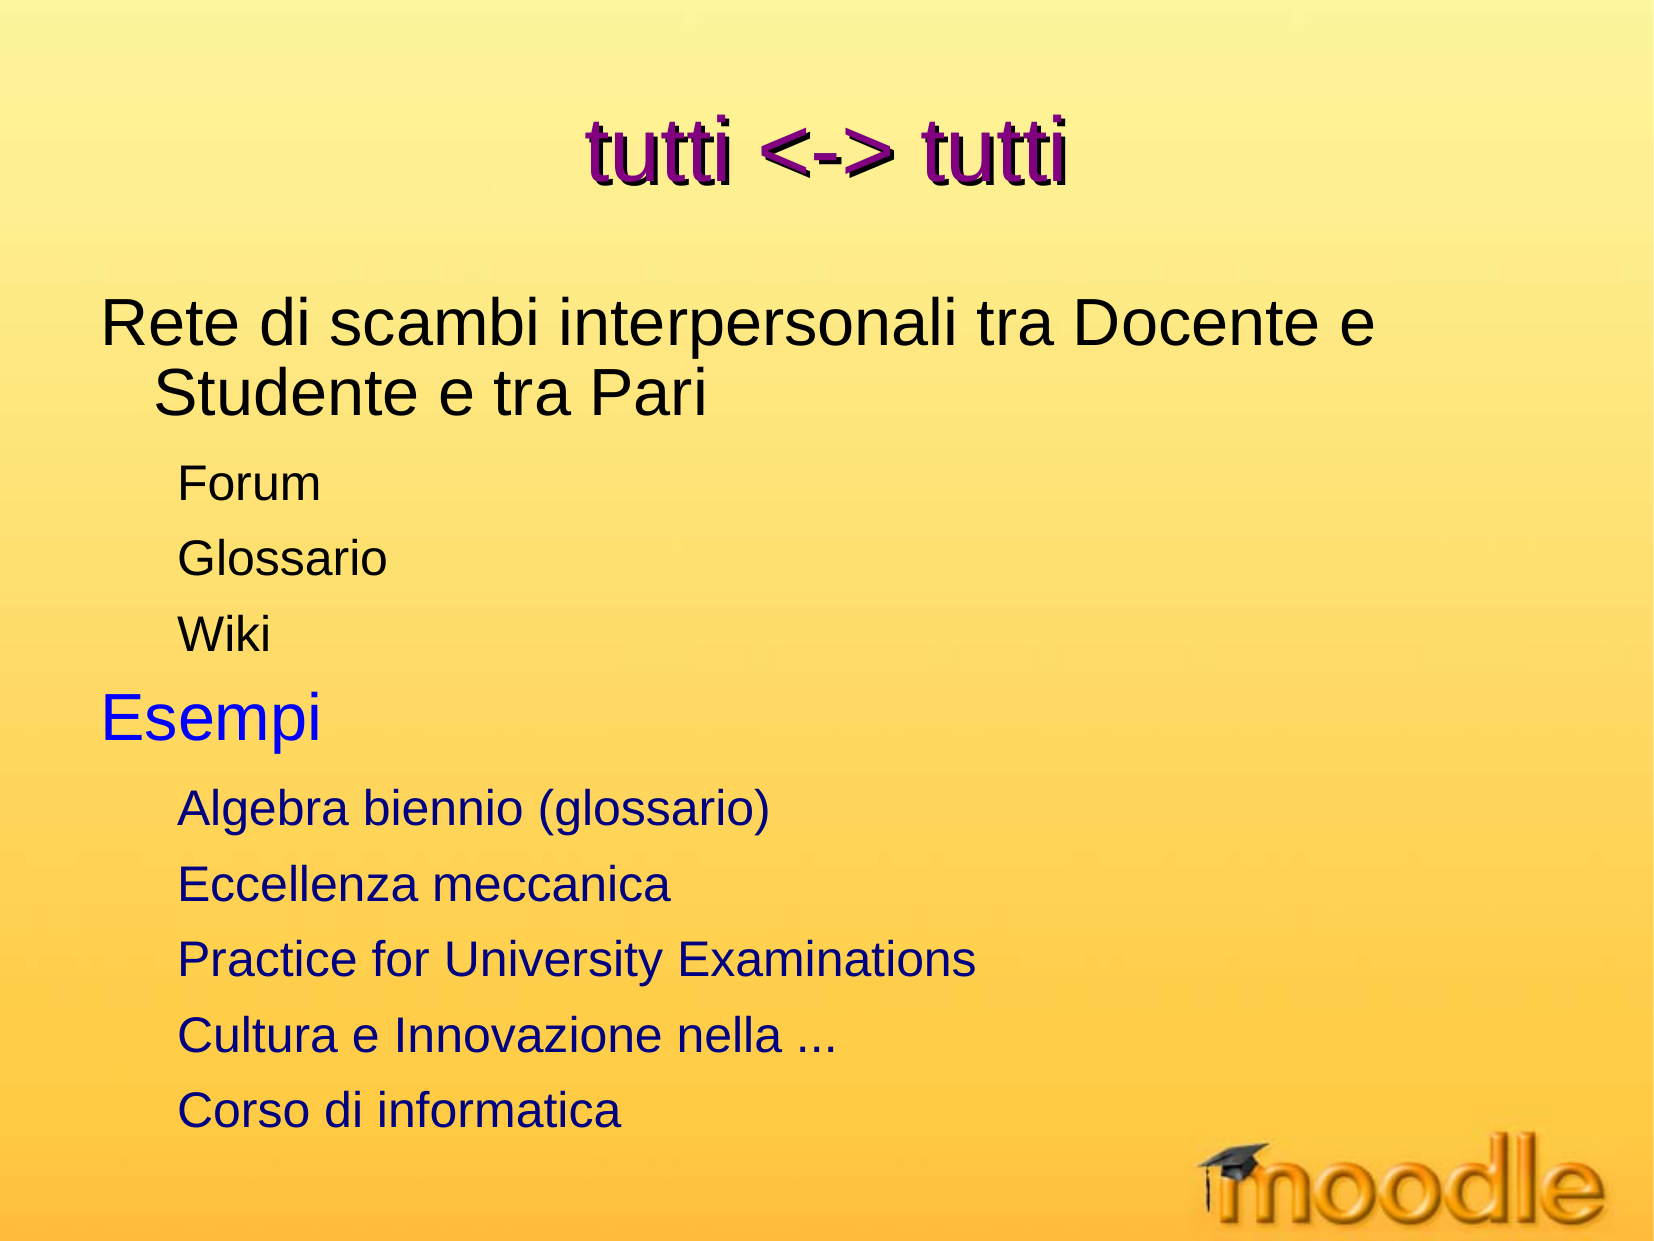

# tutti <-> tutti
Rete di scambi interpersonali tra Docente e Studente e tra Pari
Forum
Glossario
Wiki
Esempi
Algebra biennio (glossario)
Eccellenza meccanica
Practice for University Examinations
Cultura e Innovazione nella ...
Corso di informatica